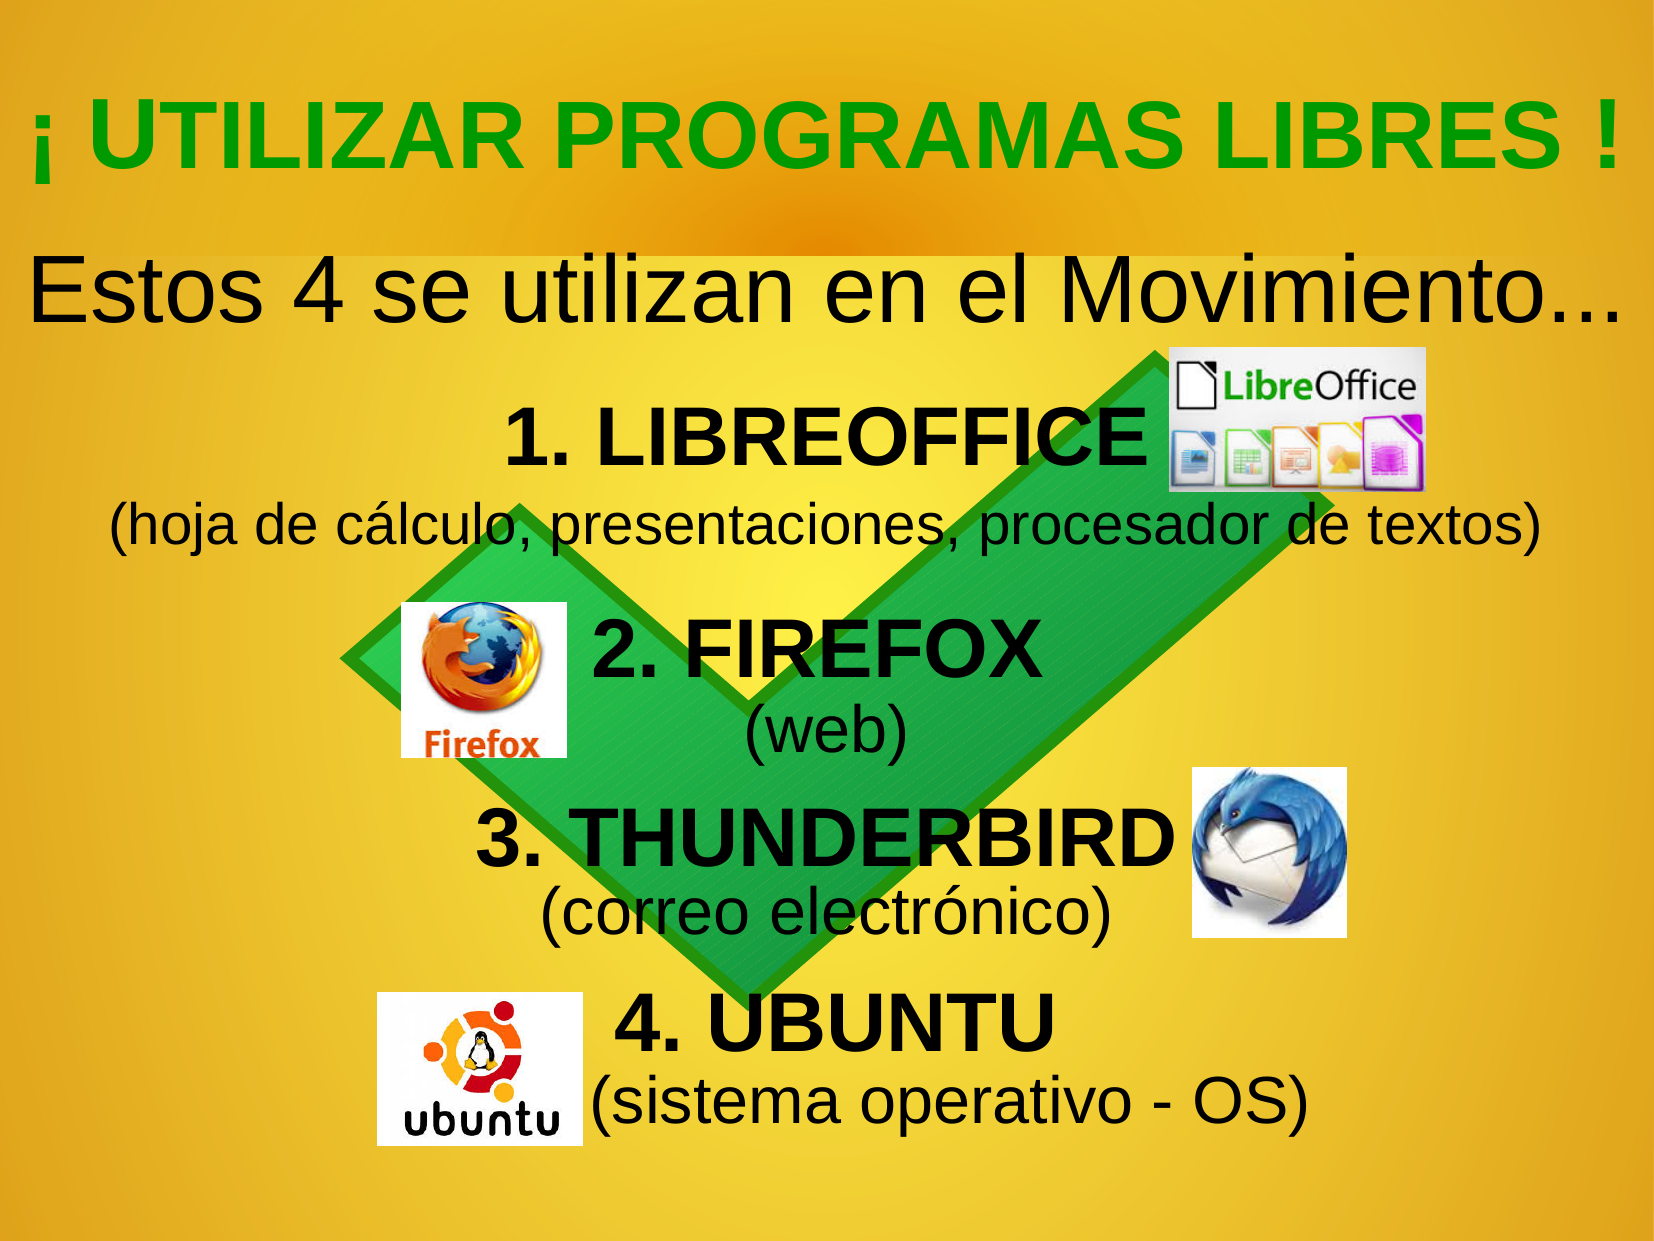

¡ UTILIZAR PROGRAMAS LIBRES !
Estos 4 se utilizan en el Movimiento...
1. LIBREOFFICE
(hoja de cálculo, presentaciones, procesador de textos)
2. FIREFOX
(web)
3. THUNDERBIRD
(correo electrónico)
# 4. UBUNTU
(sistema operativo - OS)